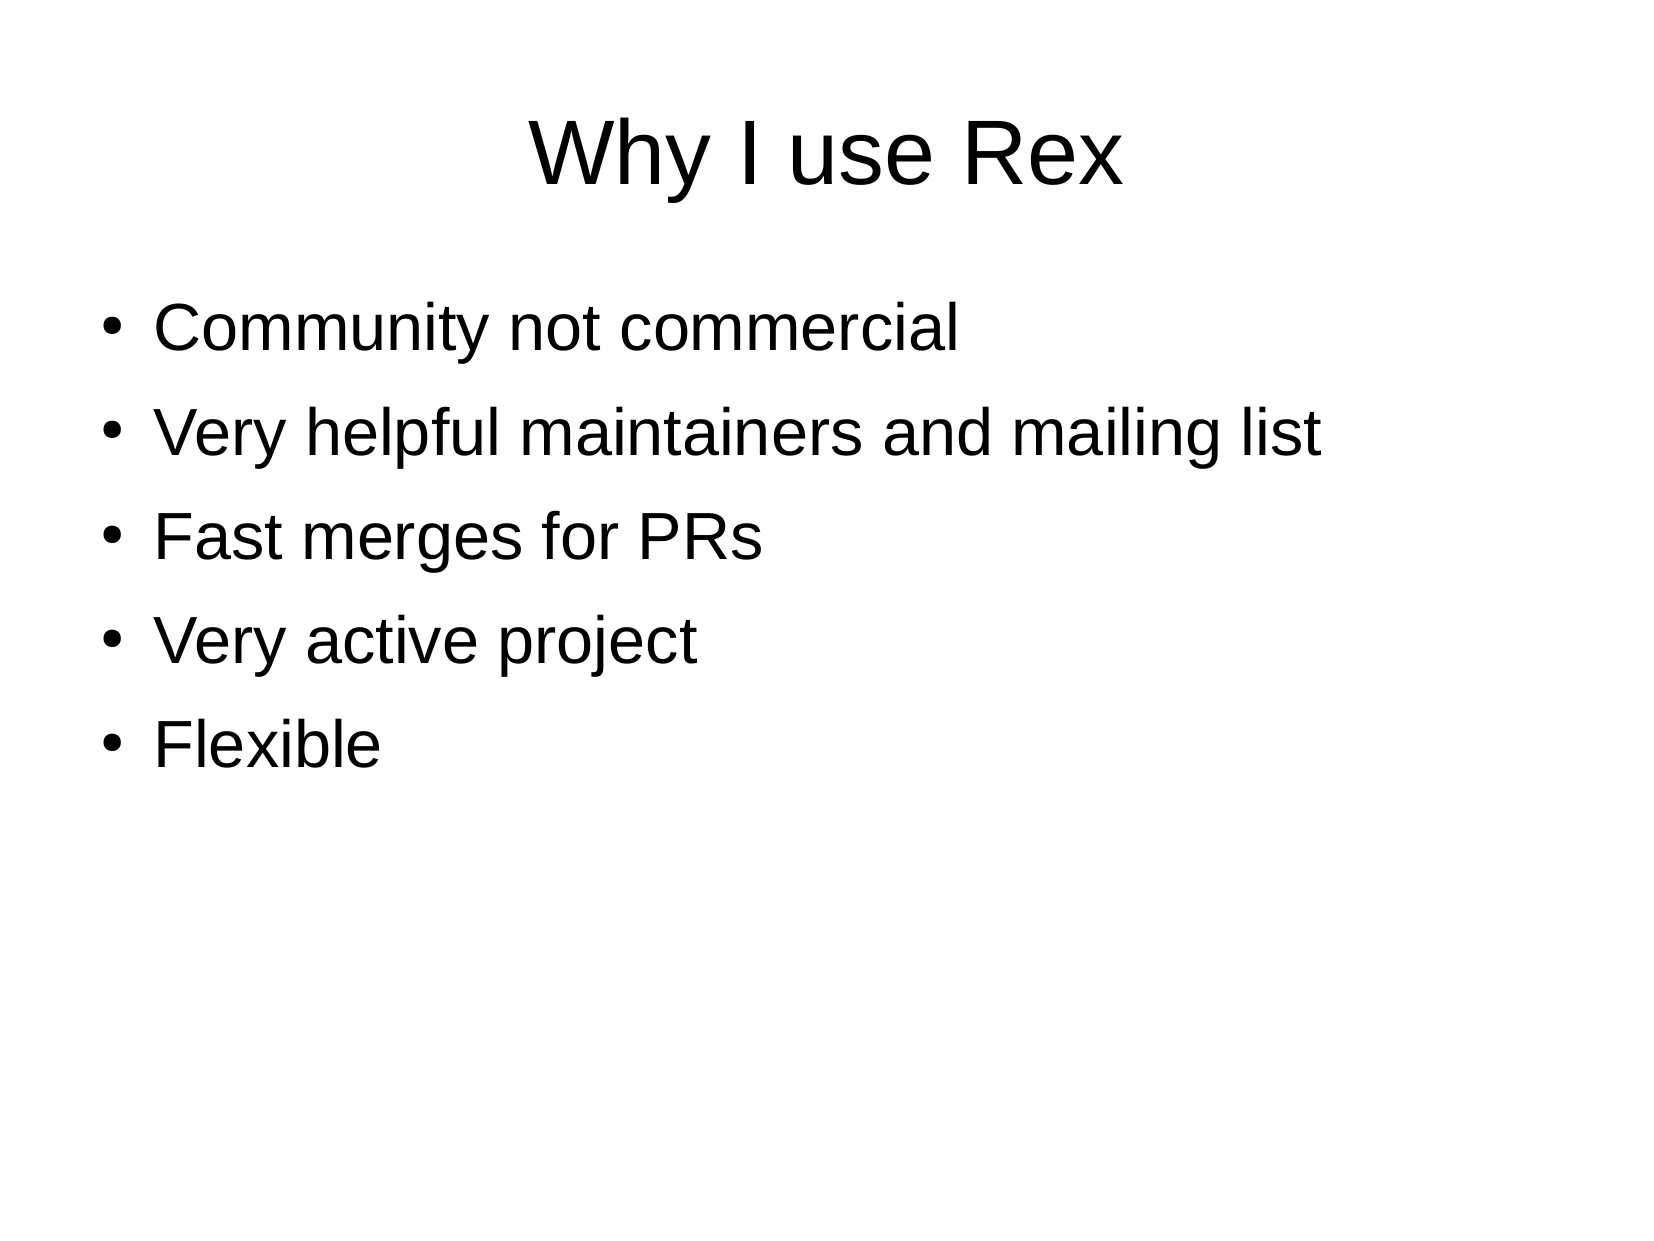

# Why I use Rex
Community not commercial
Very helpful maintainers and mailing list
Fast merges for PRs
Very active project
Flexible